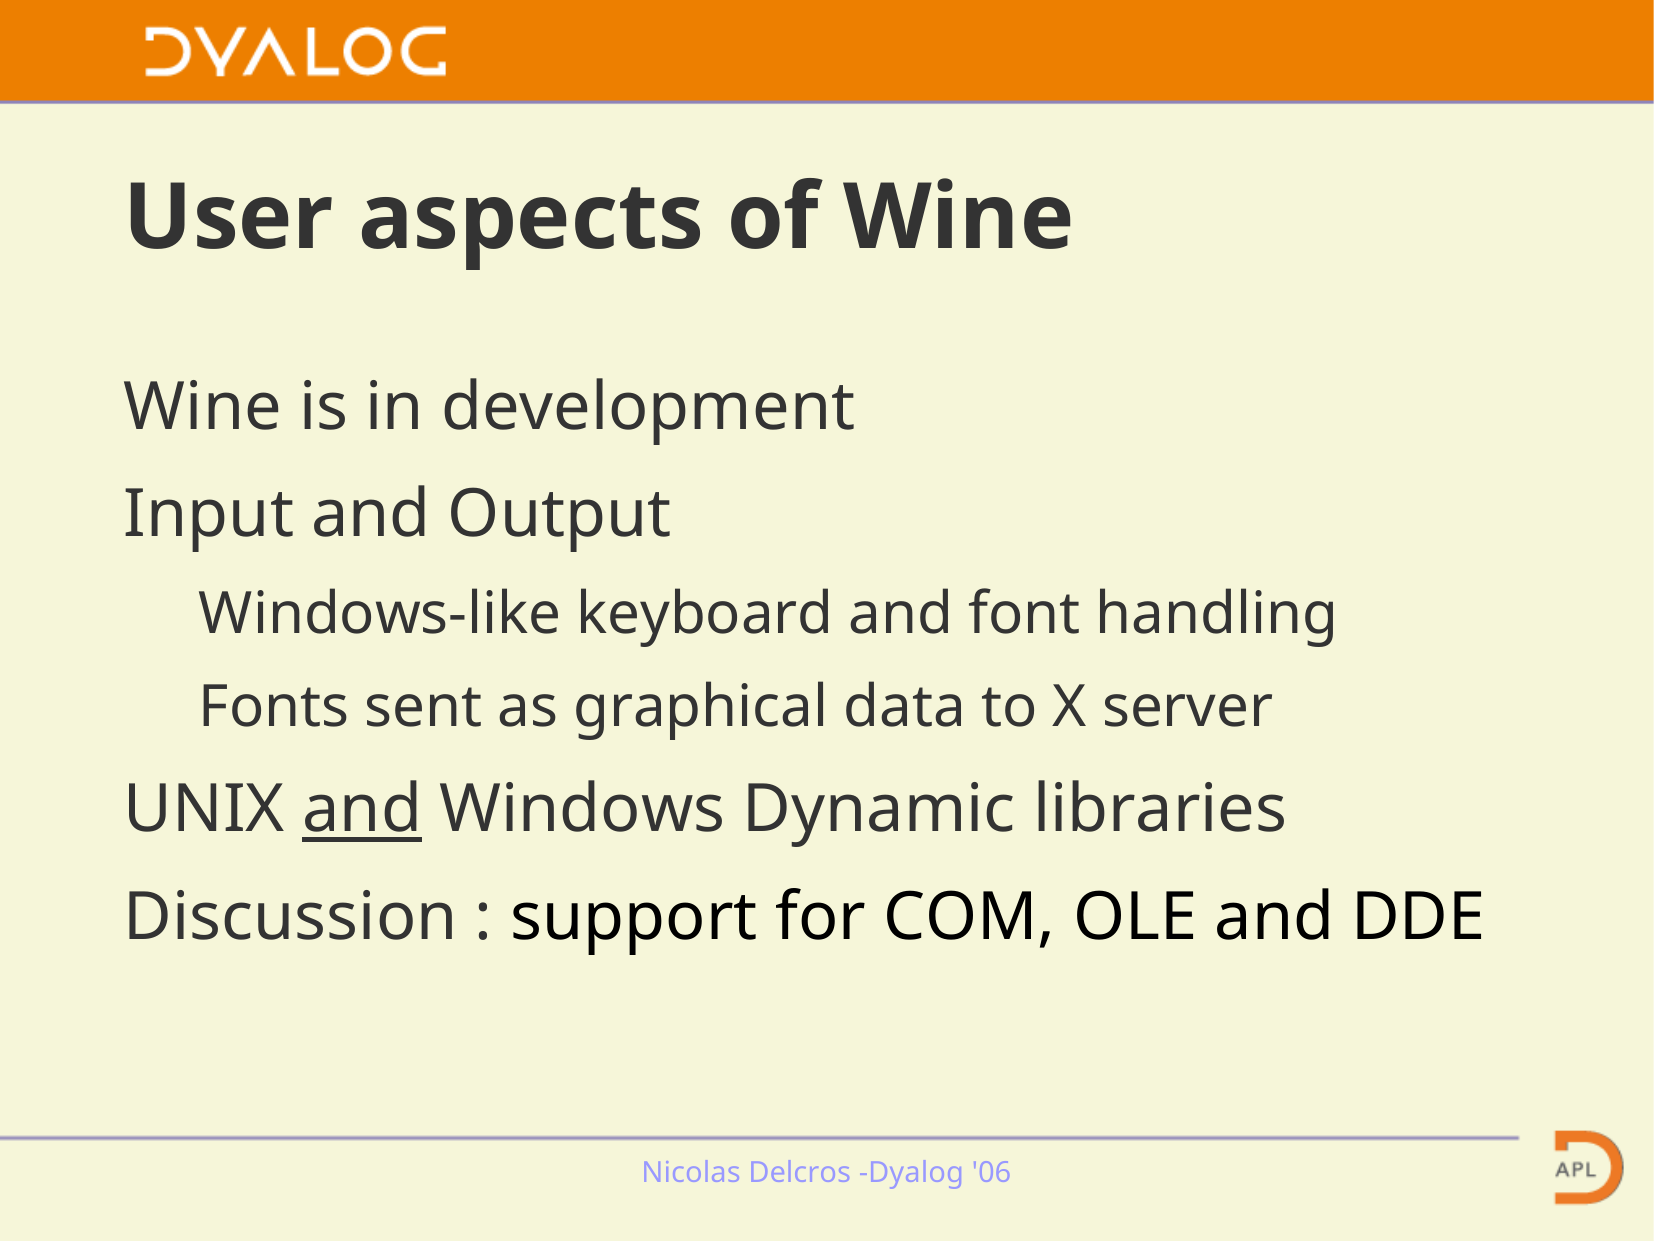

# User aspects of Wine
Wine is in development
Input and Output
Windows-like keyboard and font handling
Fonts sent as graphical data to X server
UNIX and Windows Dynamic libraries
Discussion : support for COM, OLE and DDE
Nicolas Delcros -Dyalog '06